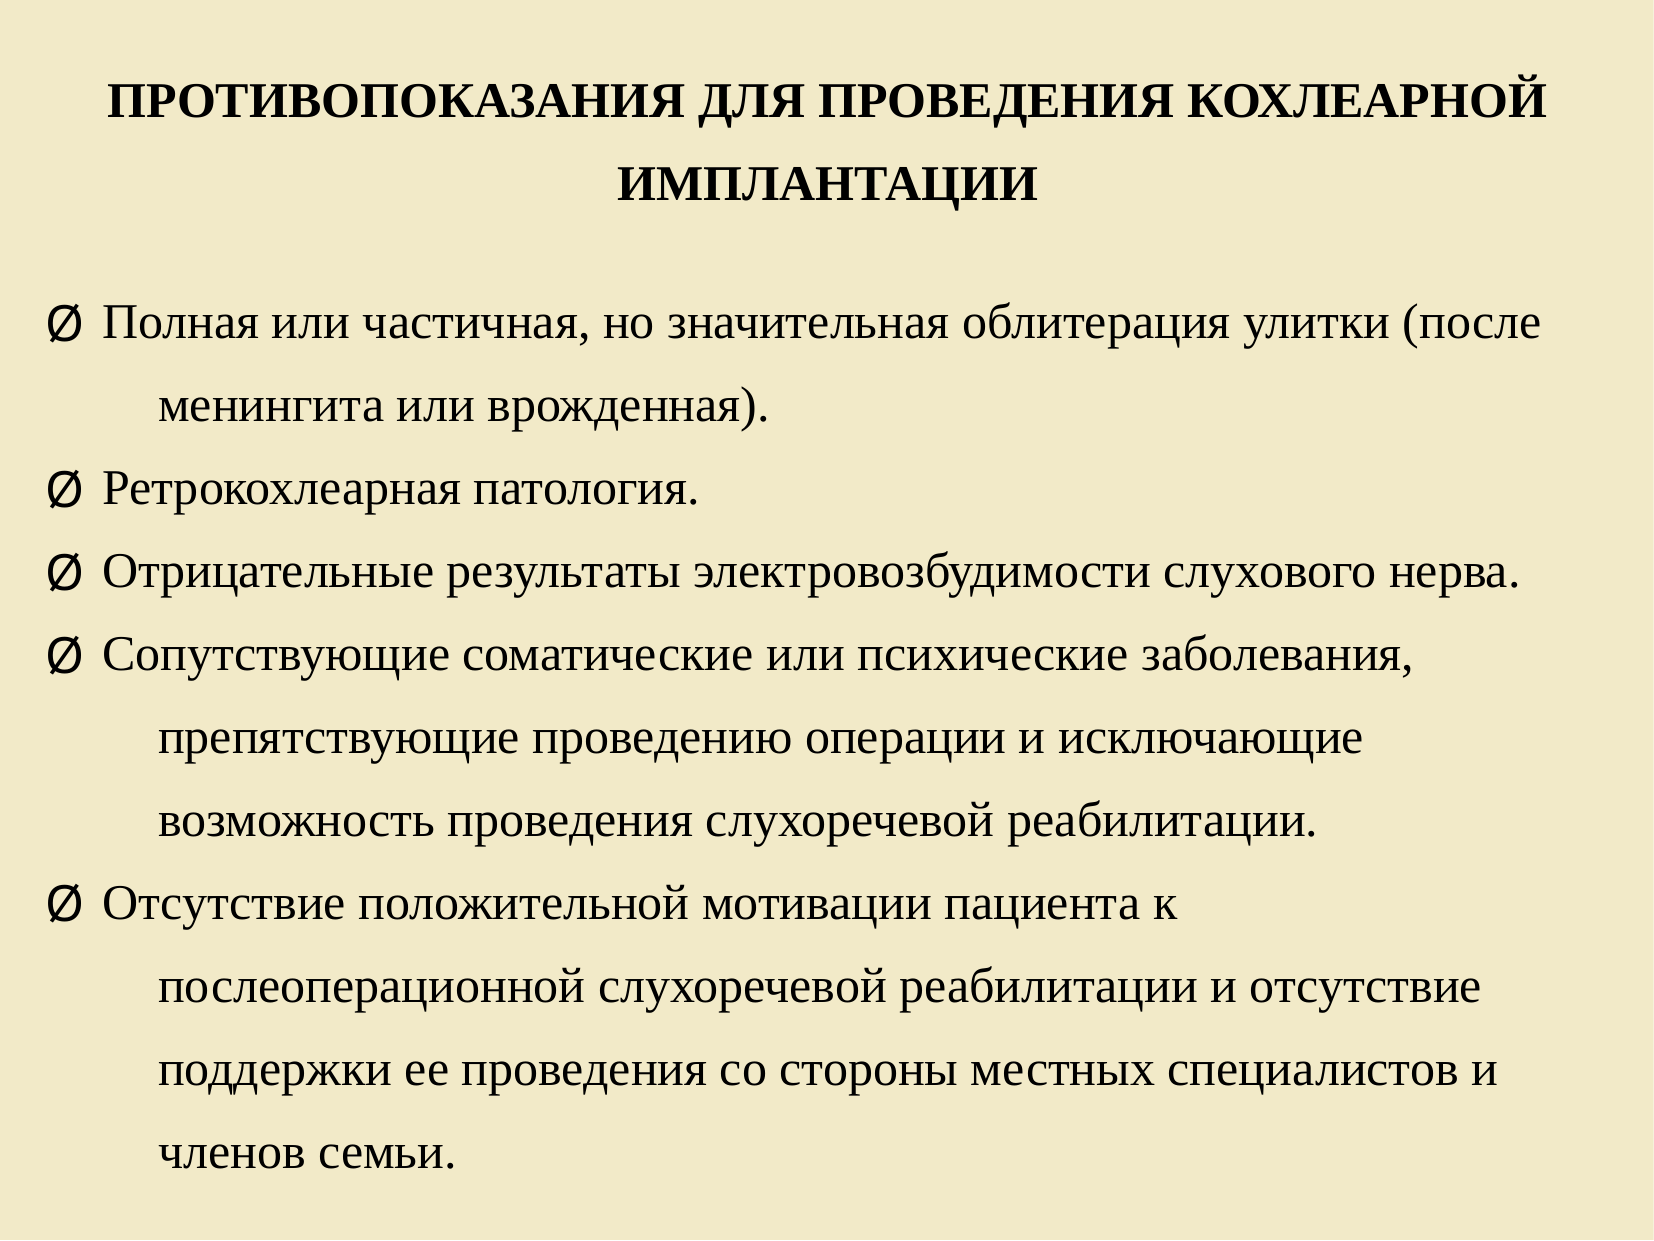

ПРОТИВОПОКАЗАНИЯ ДЛЯ ПРОВЕДЕНИЯ КОХЛЕАРНОЙ ИМПЛАНТАЦИИ
Полная или частичная, но значительная облитерация улитки (после менингита или врожденная).
Ретрокохлеарная патология.
Отрицательные результаты электровозбудимости слухового нерва.
Сопутствующие соматические или психические заболевания, препятствующие проведению операции и исключающие возможность проведения слухоречевой реабилитации.
Отсутствие положительной мотивации пациента к послеоперационной слухоречевой реабилитации и отсутствие поддержки ее проведения со стороны местных специалистов и членов семьи.